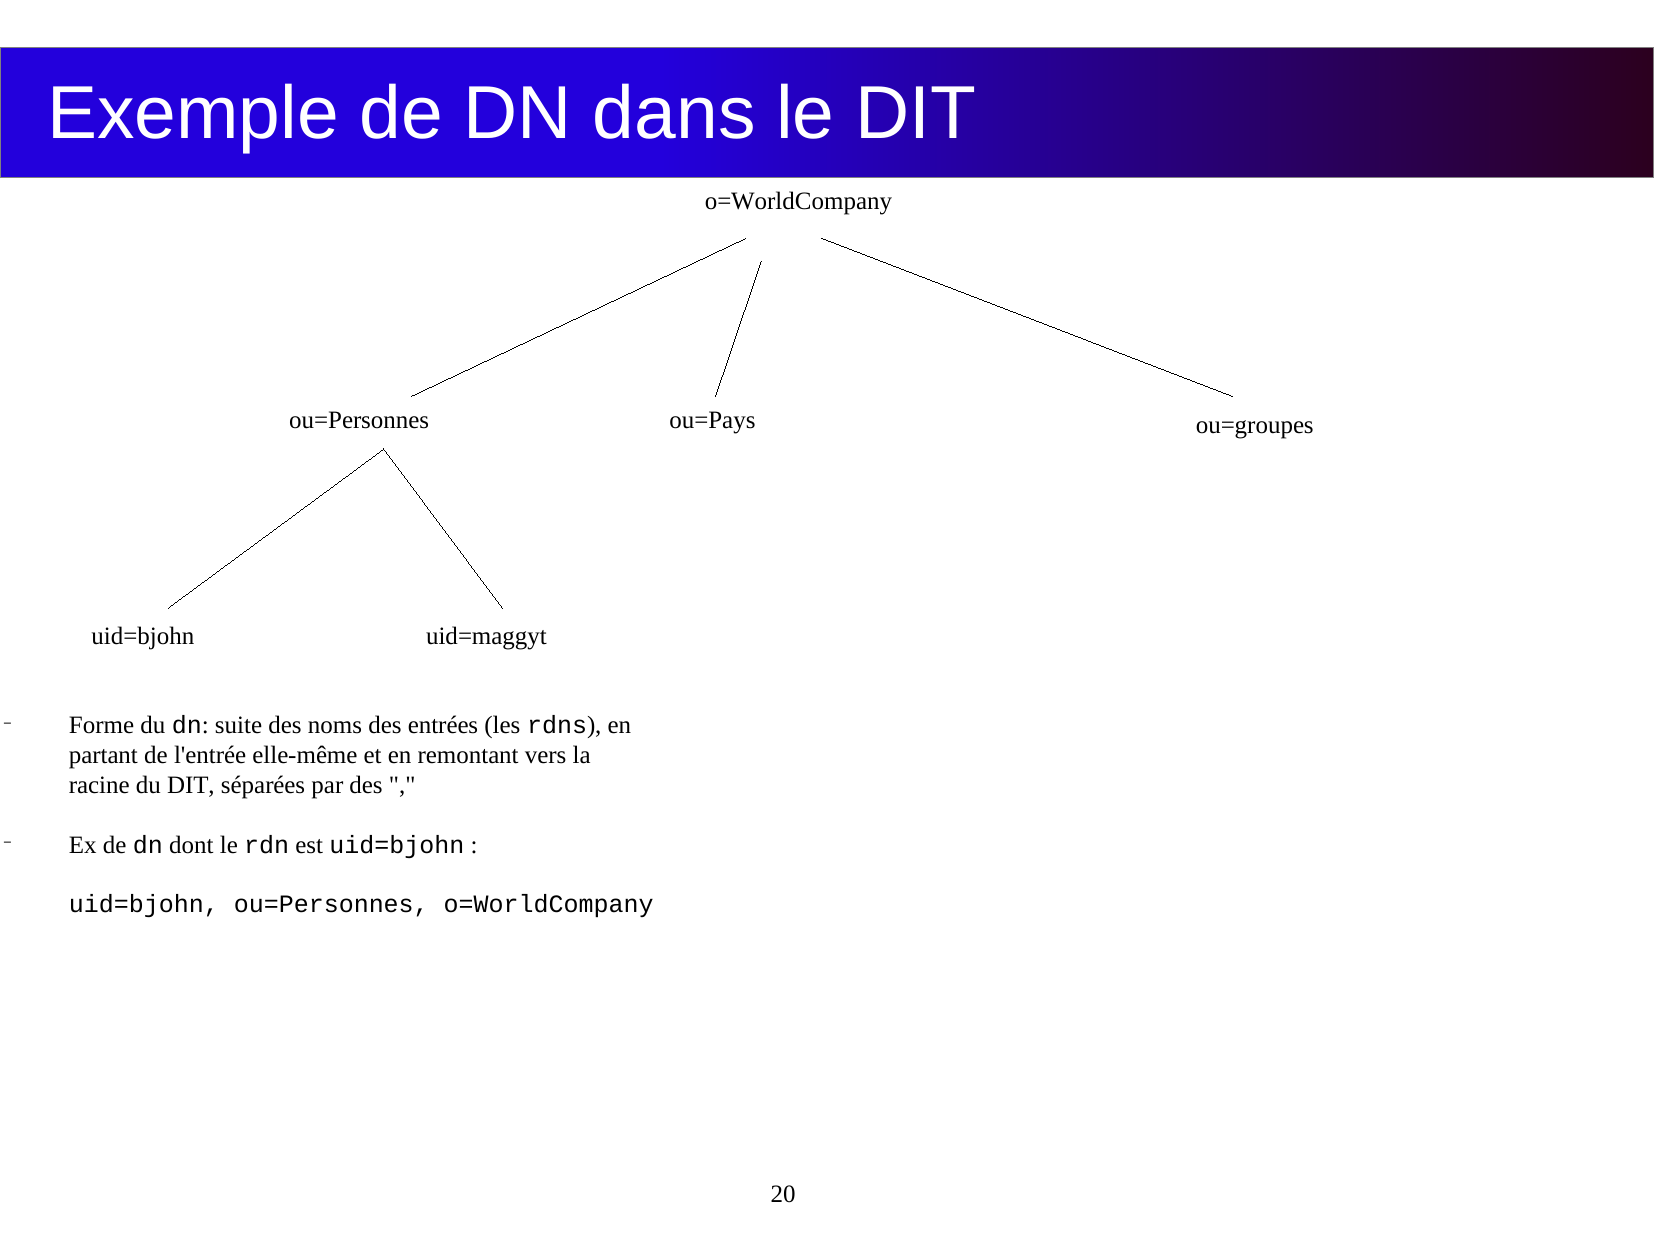

# Exemple de DN dans le DIT
o=WorldCompany
ou=Personnes
ou=Pays
ou=groupes
uid=bjohn
uid=maggyt
Forme du dn: suite des noms des entrées (les rdns), en
partant de l'entrée elle-même et en remontant vers la
racine du DIT, séparées par des ","
Ex de dn dont le rdn est uid=bjohn :
uid=bjohn, ou=Personnes, o=WorldCompany